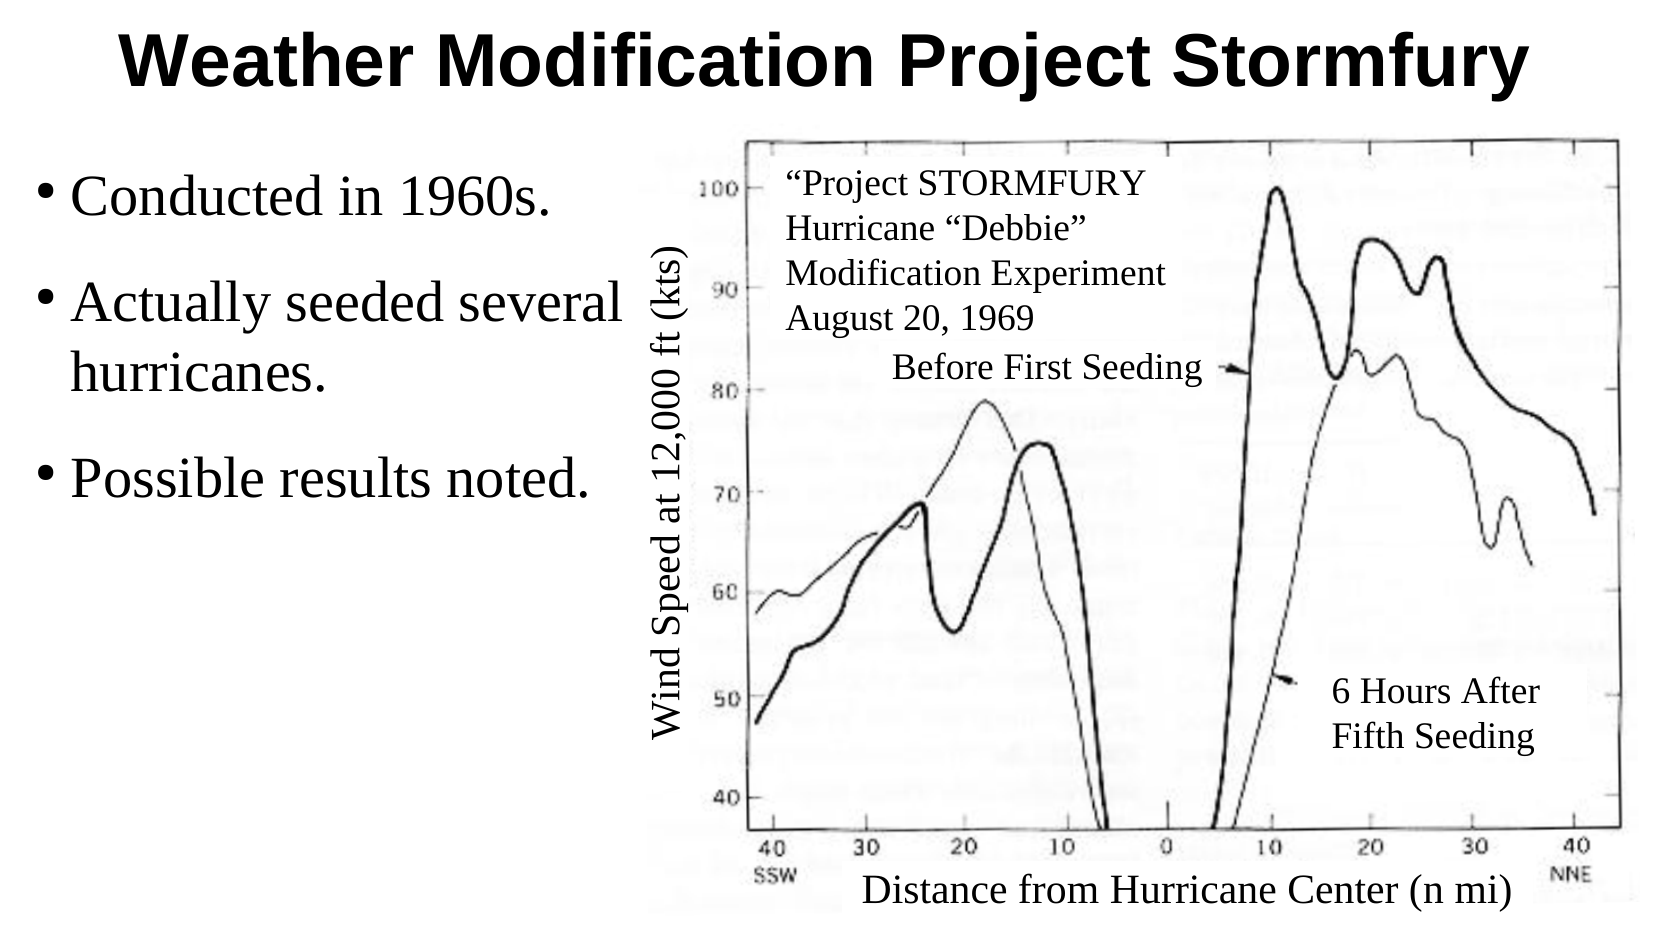

# Weather Modification Project Stormfury
Conducted in 1960s.
Actually seeded several hurricanes.
Possible results noted.
“Project STORMFURY
Hurricane “Debbie”
Modification Experiment
August 20, 1969
Before First Seeding
Wind Speed at 12,000 ft (kts)
6 Hours After
Fifth Seeding
Distance from Hurricane Center (n mi)